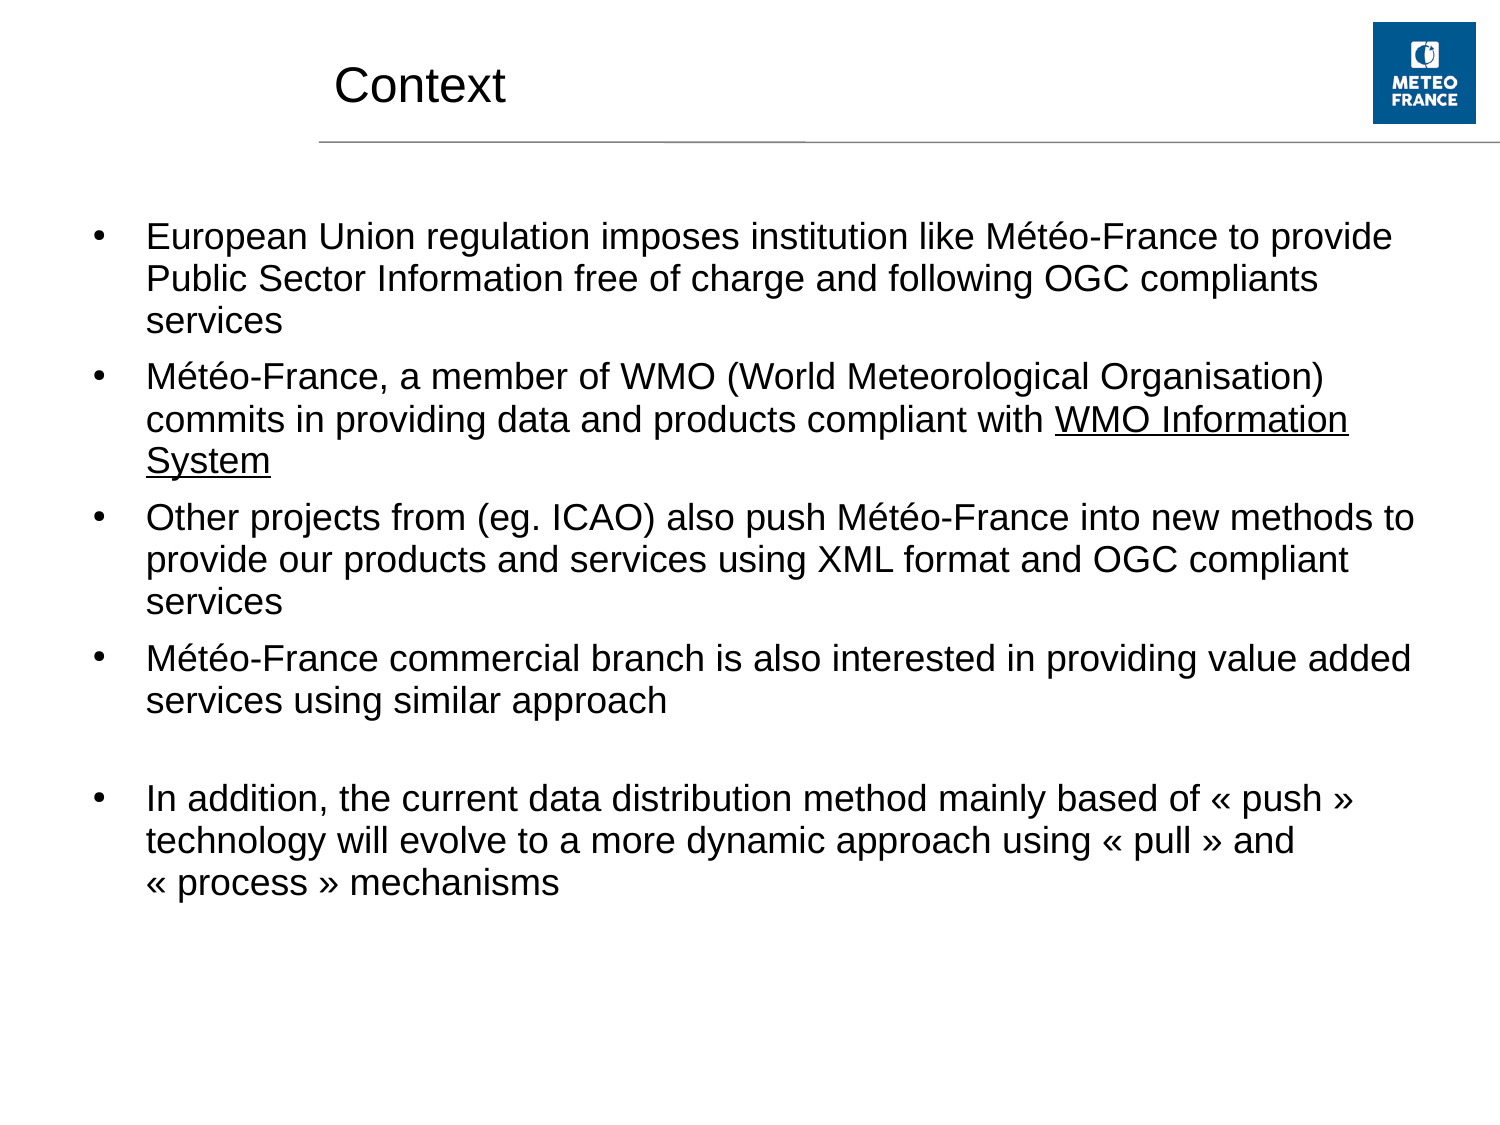

# Context
European Union regulation imposes institution like Météo-France to provide Public Sector Information free of charge and following OGC compliants services
Météo-France, a member of WMO (World Meteorological Organisation) commits in providing data and products compliant with WMO Information System
Other projects from (eg. ICAO) also push Météo-France into new methods to provide our products and services using XML format and OGC compliant services
Météo-France commercial branch is also interested in providing value added services using similar approach
In addition, the current data distribution method mainly based of « push » technology will evolve to a more dynamic approach using « pull » and « process » mechanisms